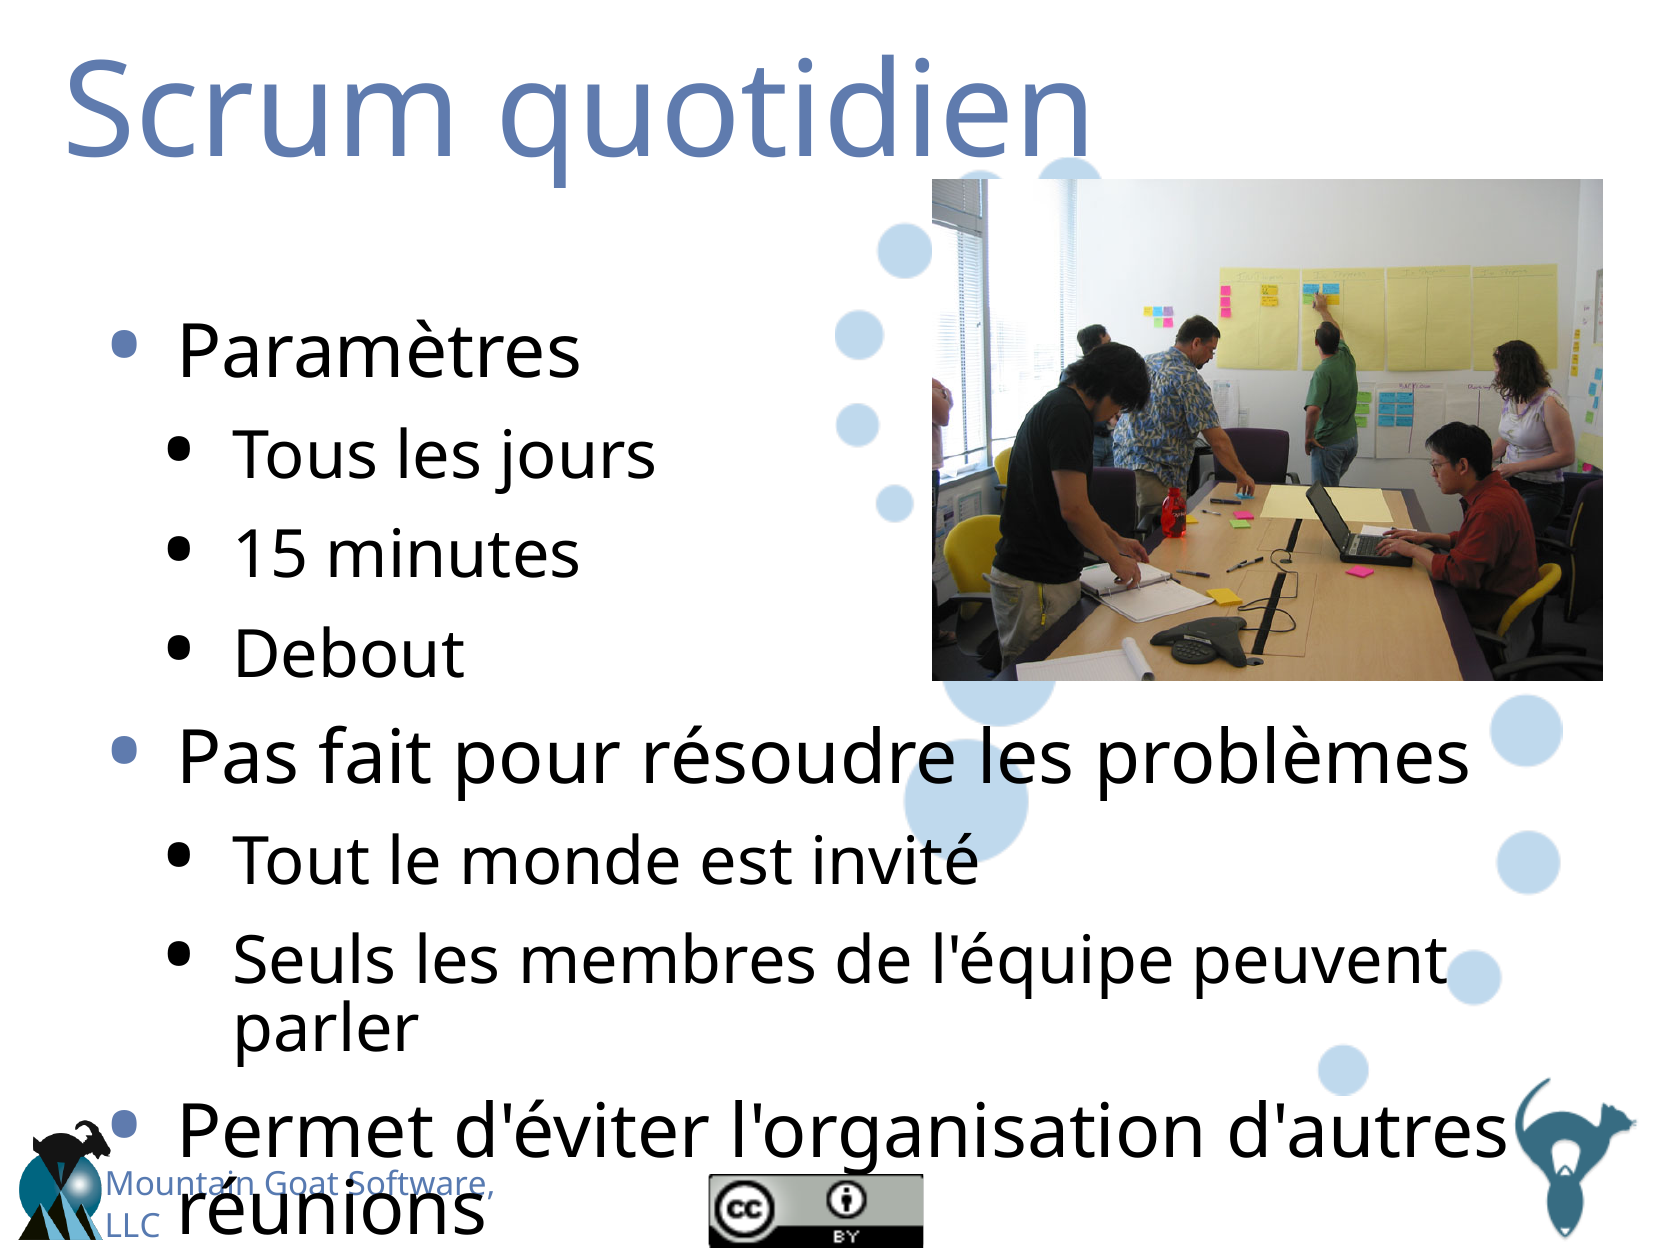

# Scrum quotidien
Paramètres
Tous les jours
15 minutes
Debout
Pas fait pour résoudre les problèmes
Tout le monde est invité
Seuls les membres de l'équipe peuvent parler
Permet d'éviter l'organisation d'autres réunions